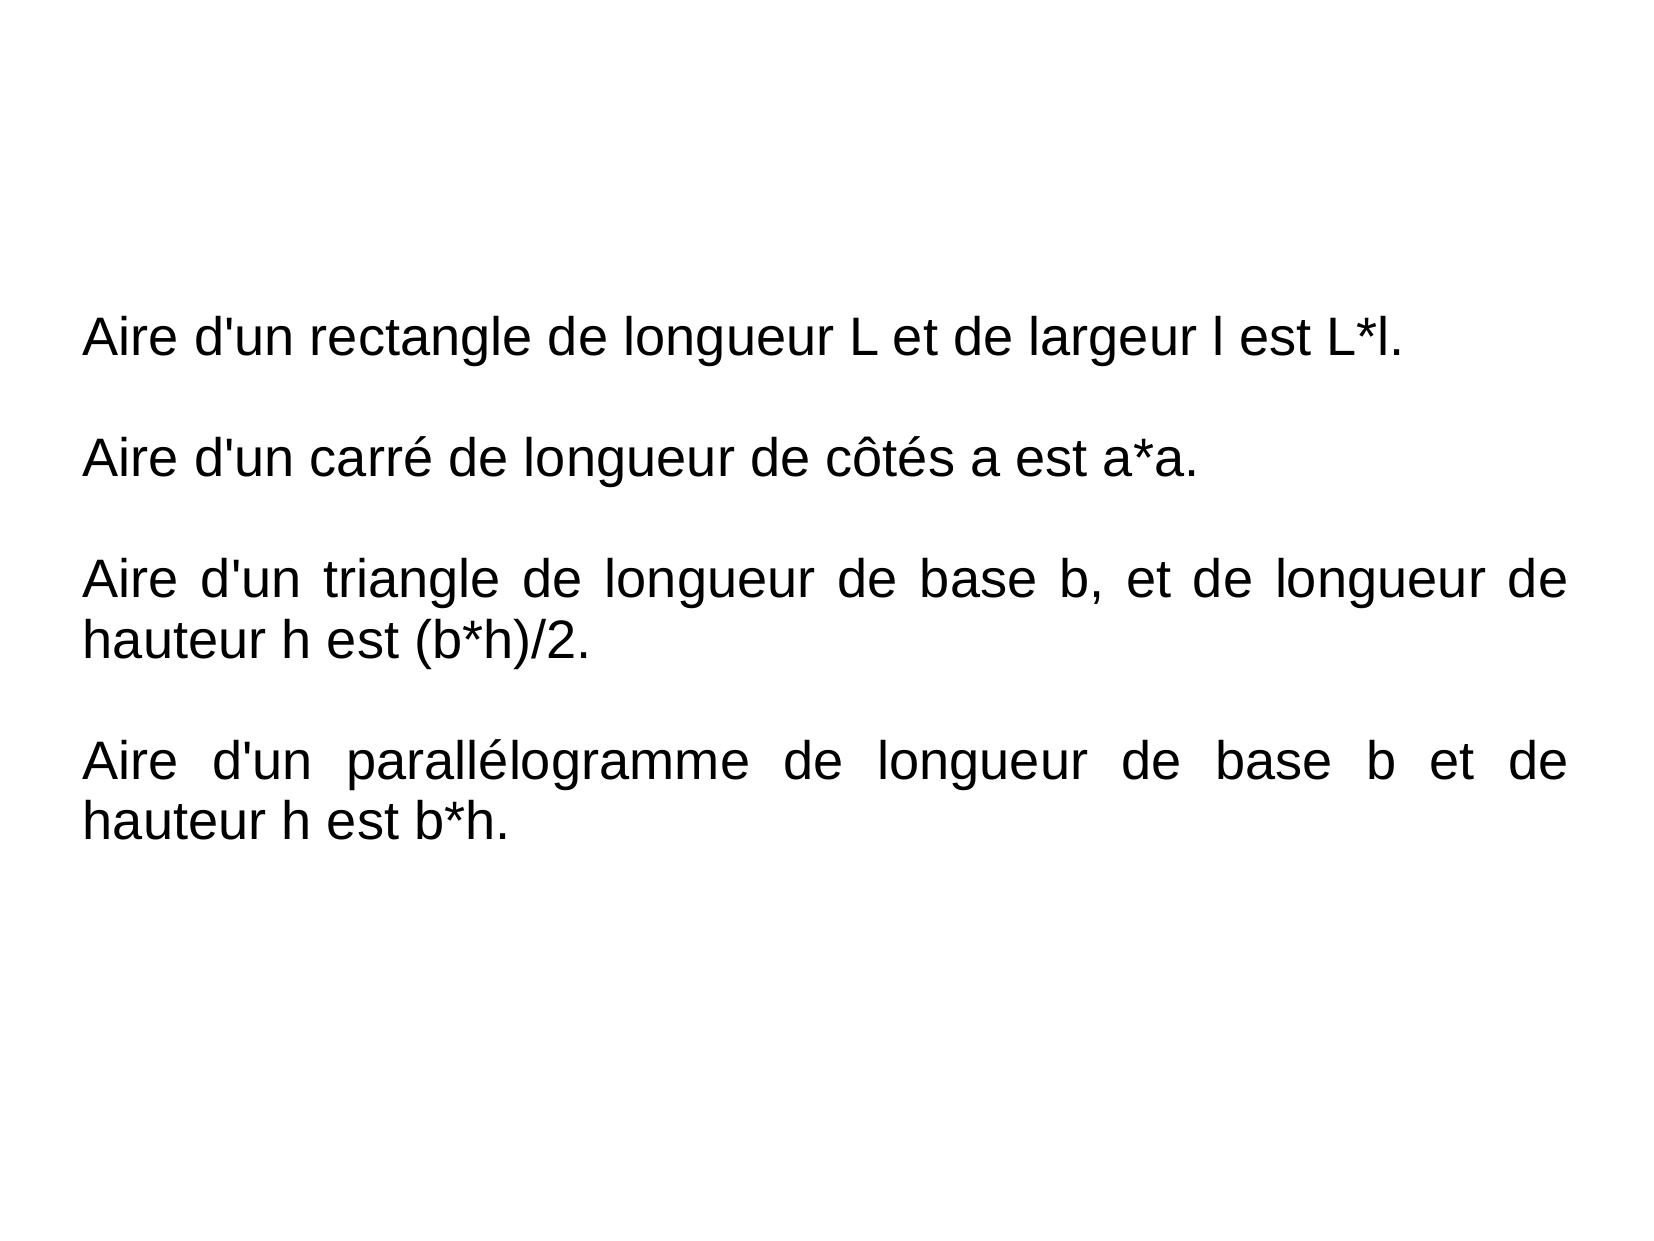

# Aire d'un rectangle de longueur L et de largeur l est L*l.
Aire d'un carré de longueur de côtés a est a*a.
Aire d'un triangle de longueur de base b, et de longueur de hauteur h est (b*h)/2.
Aire d'un parallélogramme de longueur de base b et de hauteur h est b*h.